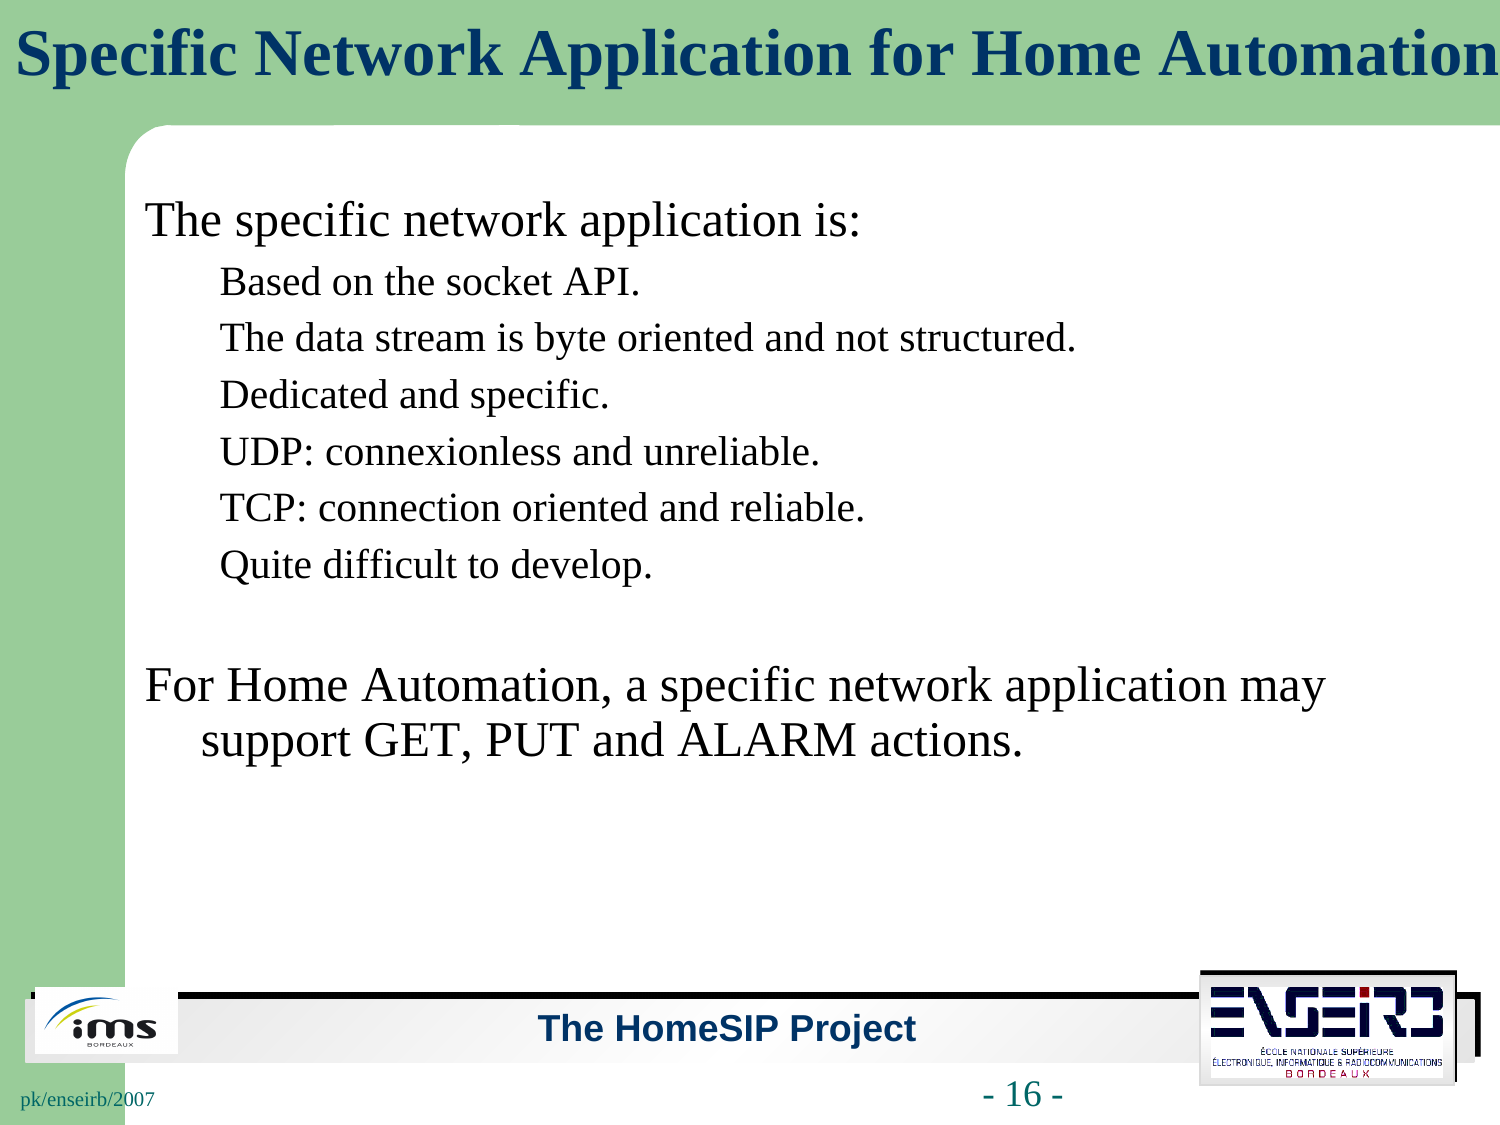

Specific Network Application for Home Automation
The specific network application is:
Based on the socket API.
The data stream is byte oriented and not structured.
Dedicated and specific.
UDP: connexionless and unreliable.
TCP: connection oriented and reliable.
Quite difficult to develop.
For Home Automation, a specific network application may support GET, PUT and ALARM actions.